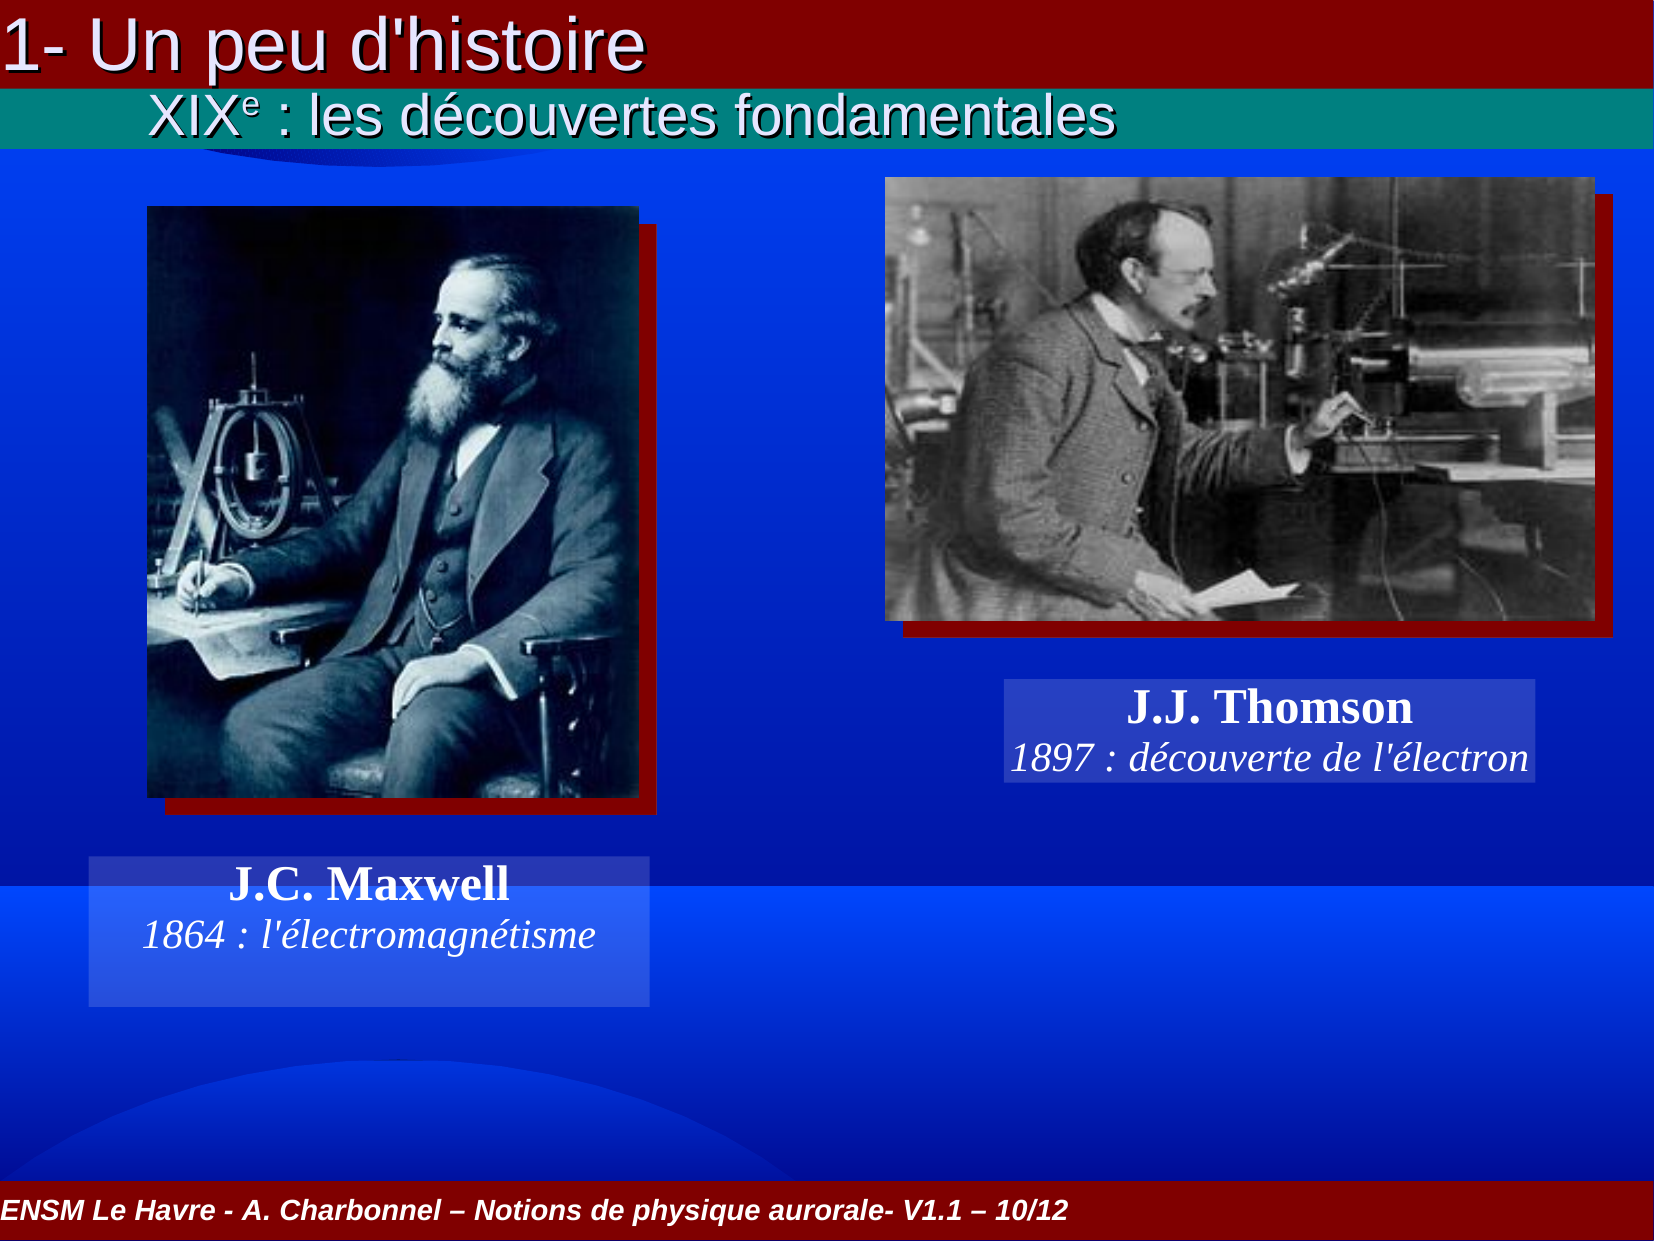

1- Un peu d'histoire
# XIXe : les découvertes fondamentales
J.J. Thomson
1897 : découverte de l'électron
J.C. Maxwell
1864 : l'électromagnétisme
ENSM Le Havre - A. Charbonnel – Notions de physique aurorale- V1.1 – 10/12